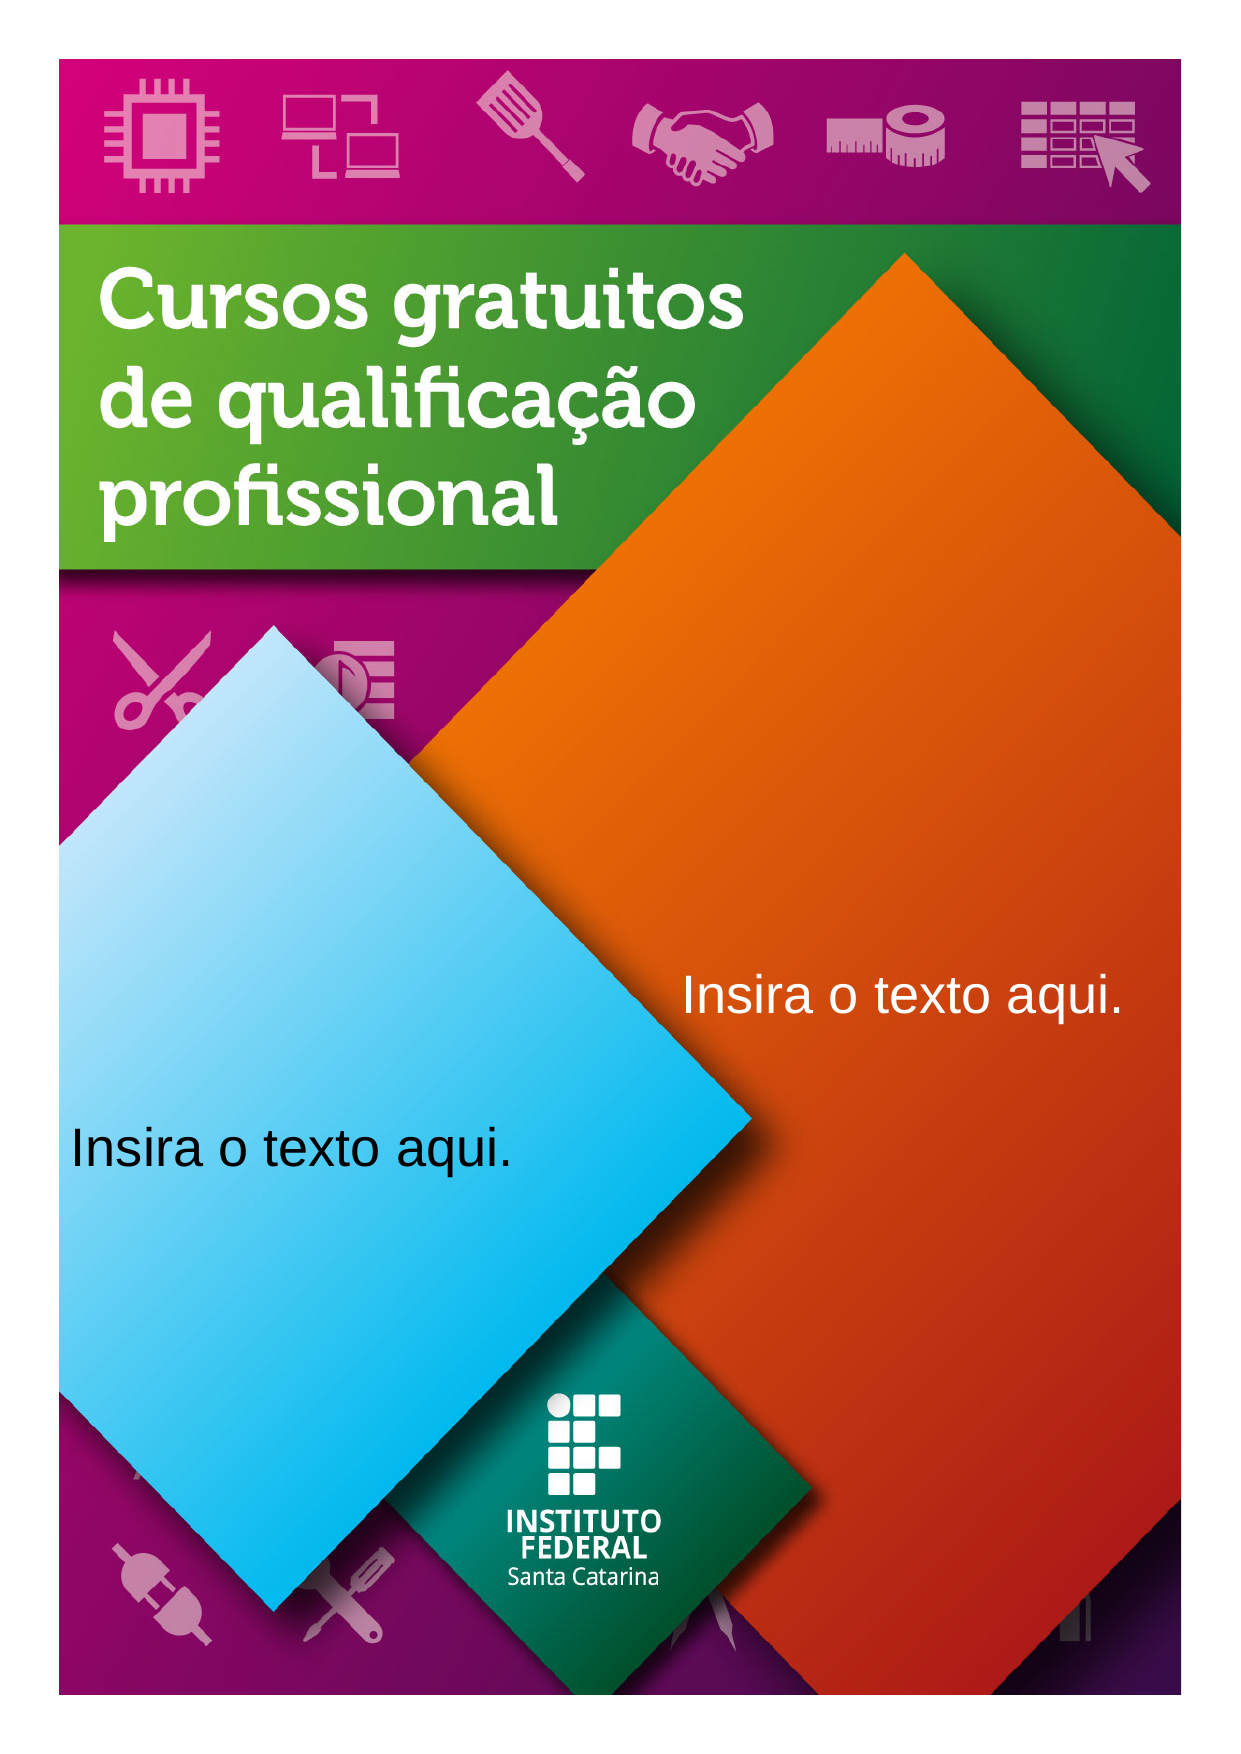

# Insira o texto aqui.
Insira o texto aqui.